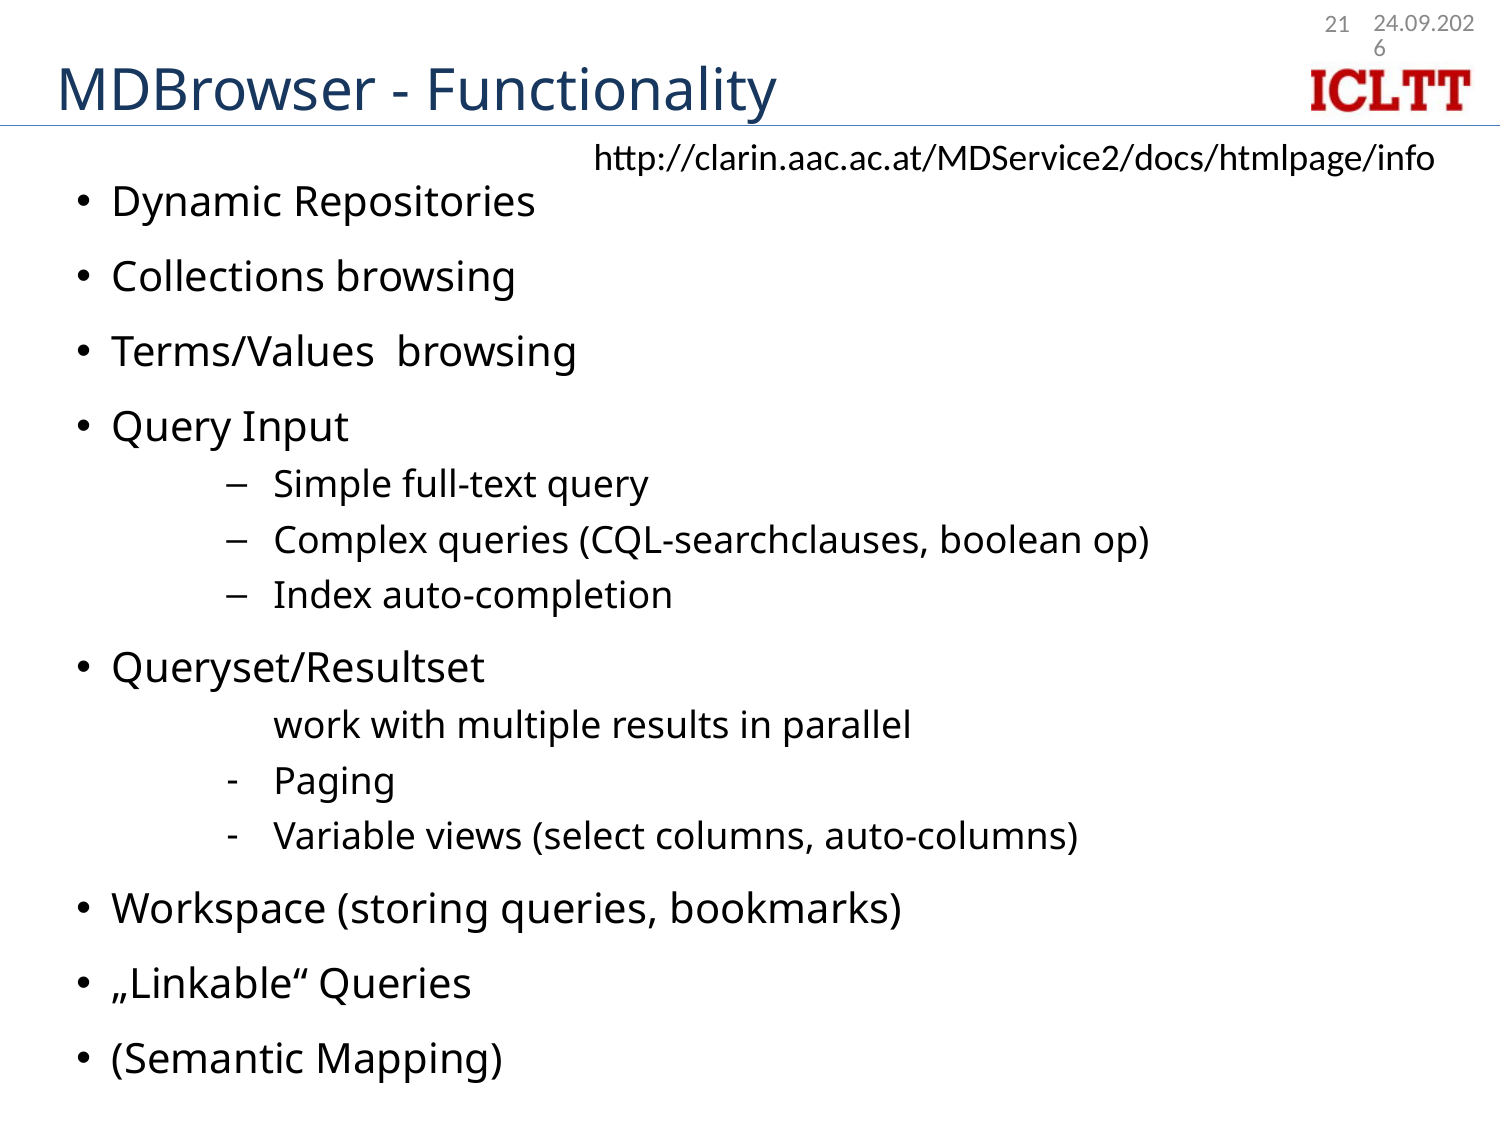

21
# MDBrowser - Functionality
http://clarin.aac.ac.at/MDService2/docs/htmlpage/info
Dynamic Repositories
Collections browsing
Terms/Values browsing
Query Input
Simple full-text query
Complex queries (CQL-searchclauses, boolean op)
Index auto-completion
Queryset/Resultset
work with multiple results in parallel
Paging
Variable views (select columns, auto-columns)
Workspace (storing queries, bookmarks)
„Linkable“ Queries
(Semantic Mapping)